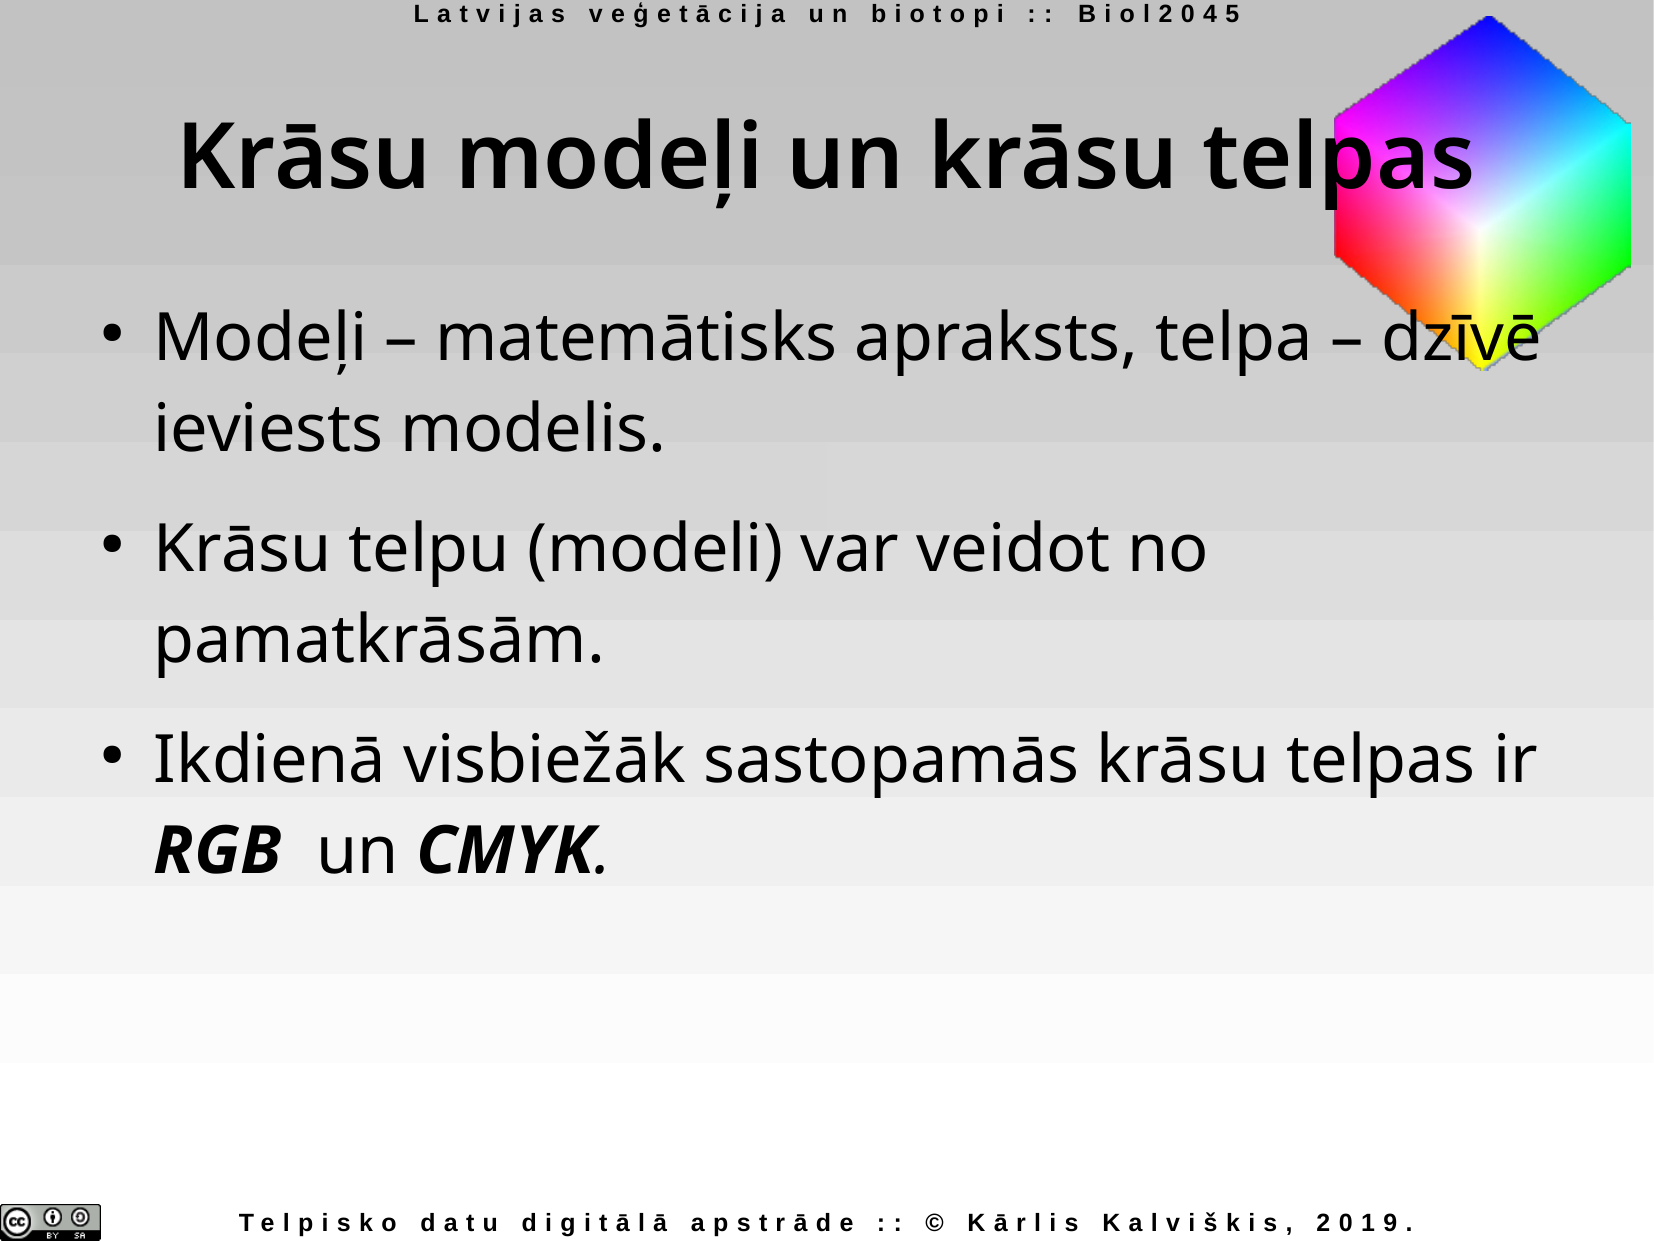

# Krāsu modeļi un krāsu telpas
Modeļi – matemātisks apraksts, telpa – dzīvē ieviests modelis.
Krāsu telpu (modeli) var veidot no pamatkrāsām.
Ikdienā visbiežāk sastopamās krāsu telpas ir
RGB un CMYK.